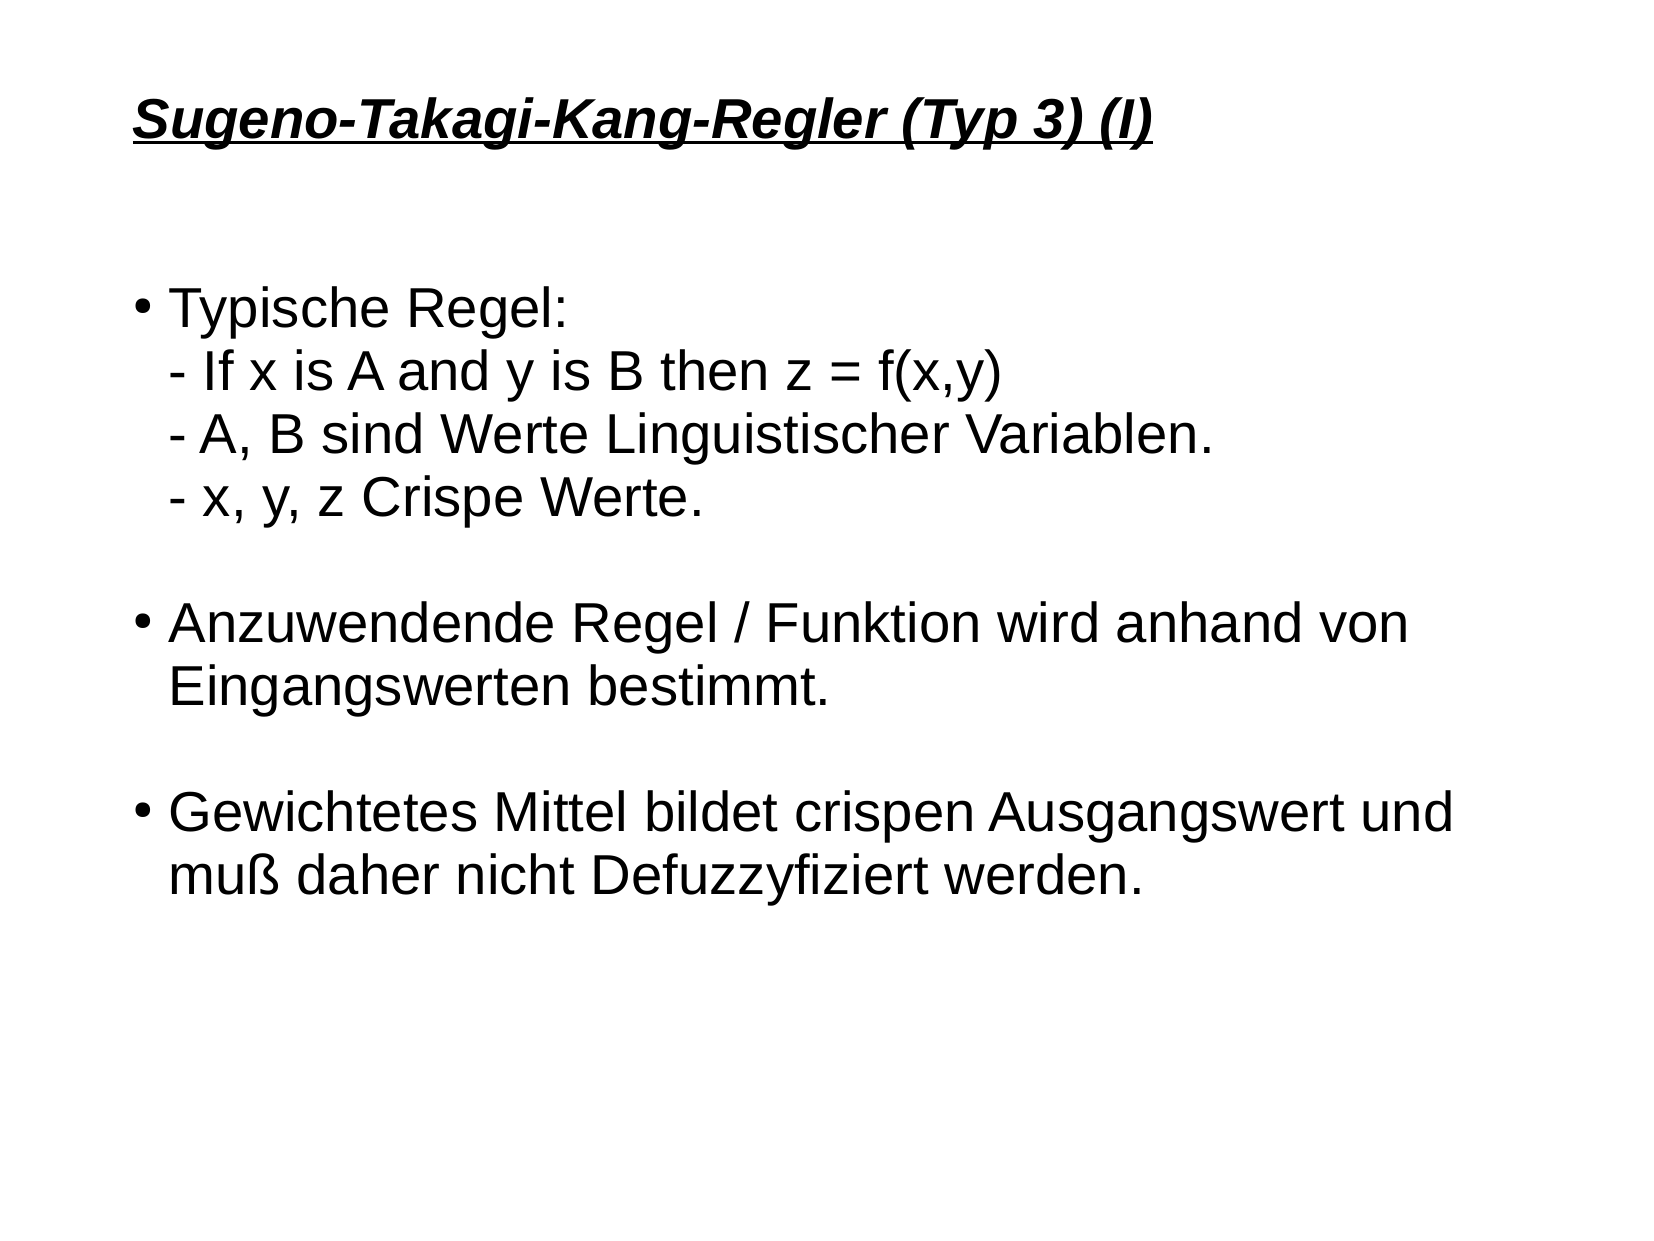

Sugeno-Takagi-Kang-Regler (Typ 3) (I)
 Typische Regel:
 - If x is A and y is B then z = f(x,y)
 - A, B sind Werte Linguistischer Variablen.
 - x, y, z Crispe Werte.
 Anzuwendende Regel / Funktion wird anhand von
 Eingangswerten bestimmt.
 Gewichtetes Mittel bildet crispen Ausgangswert und
 muß daher nicht Defuzzyfiziert werden.